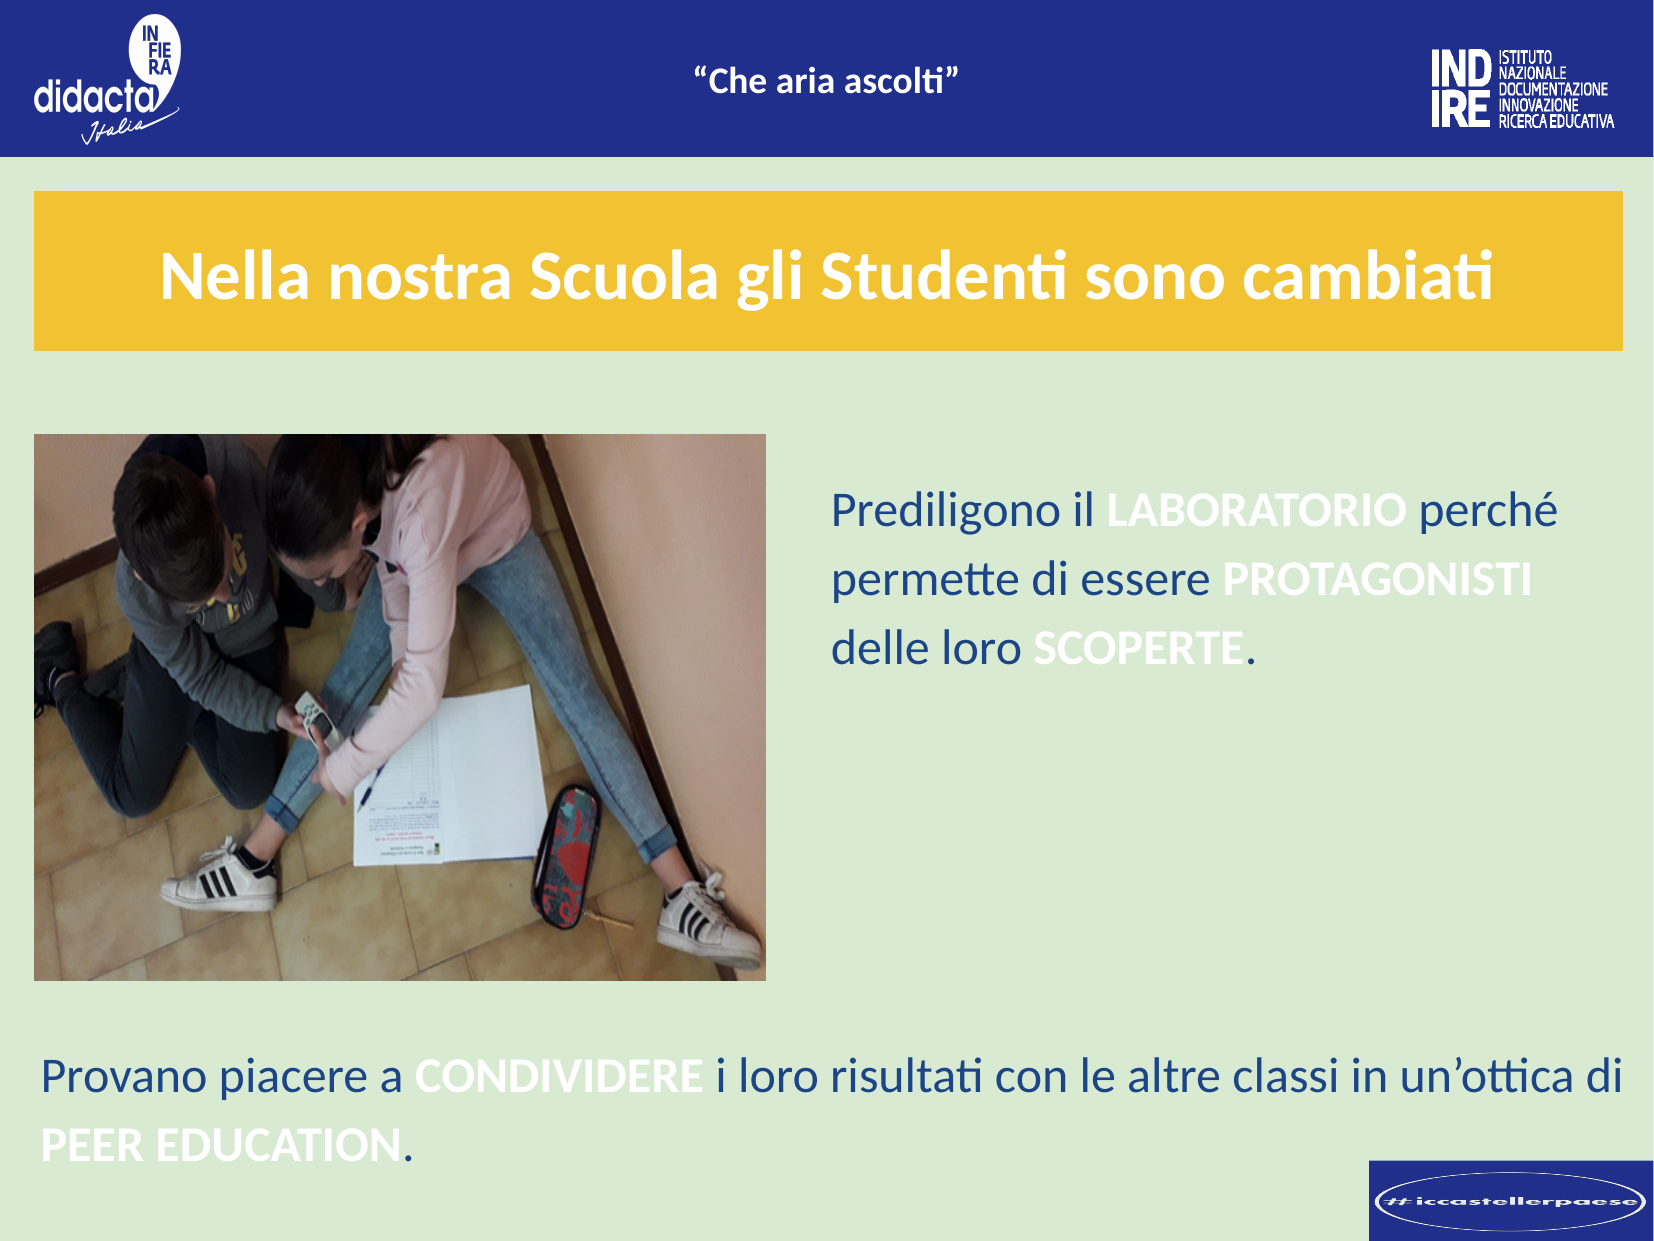

“Che aria ascolti”
Nella nostra Scuola gli Studenti sono cambiati
Prediligono il LABORATORIO perché permette di essere PROTAGONISTI delle loro SCOPERTE.
Provano piacere a CONDIVIDERE i loro risultati con le altre classi in un’ottica di PEER EDUCATION.